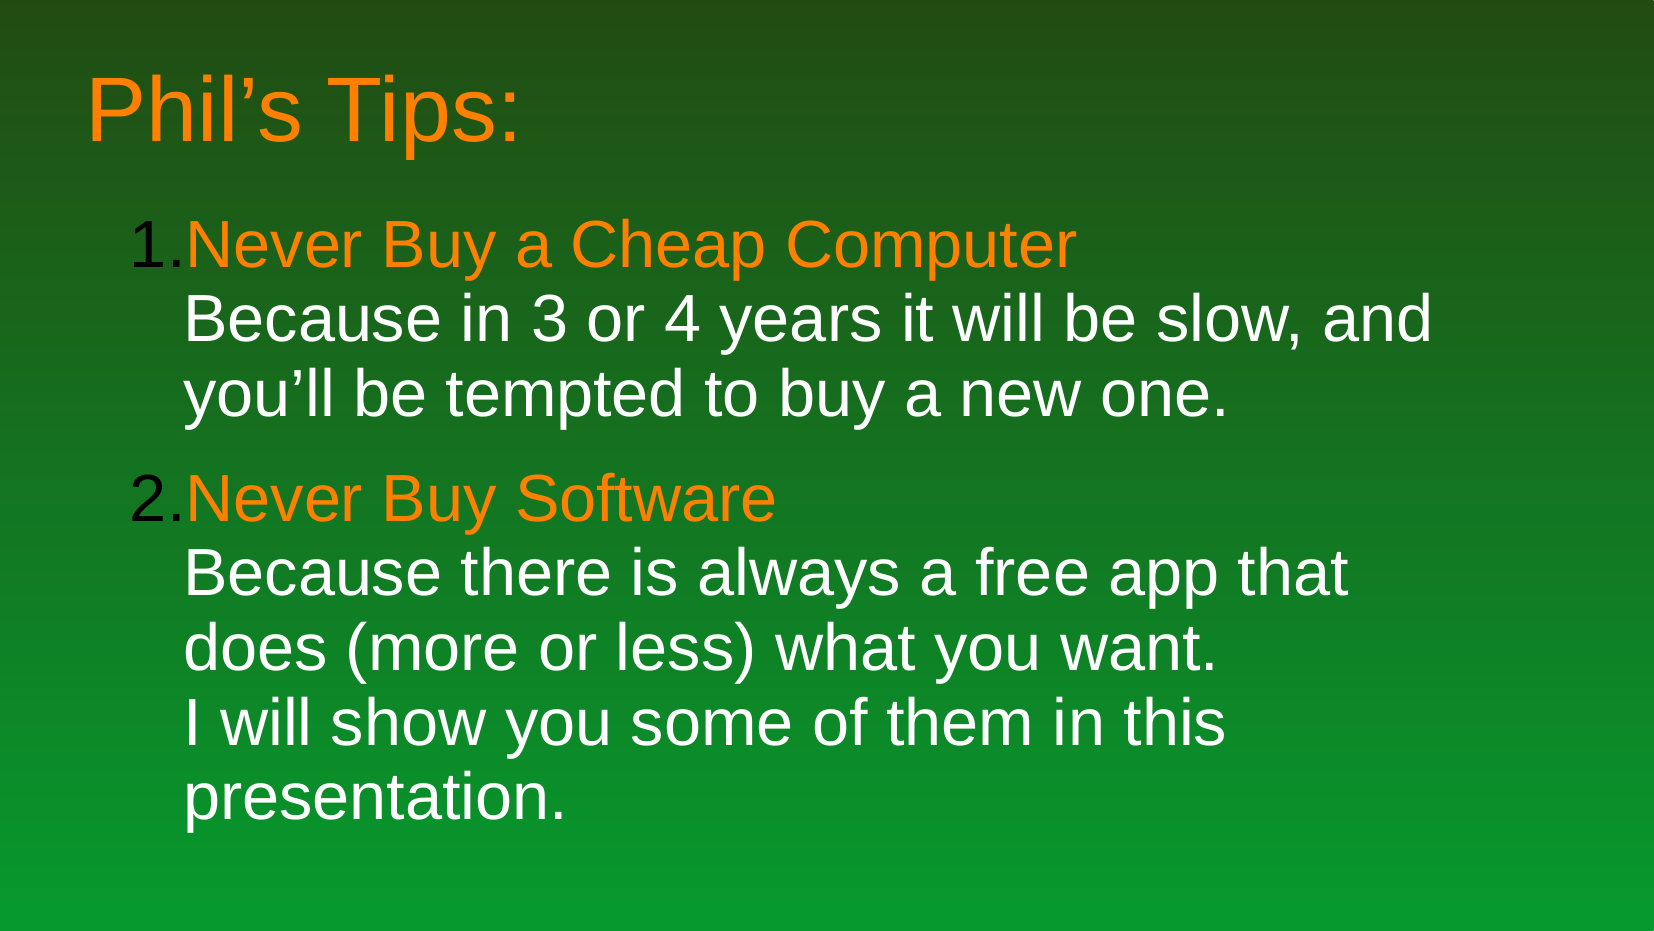

# Phil’s Tips:
Never Buy a Cheap Computer
Because in 3 or 4 years it will be slow, and you’ll be tempted to buy a new one.
Never Buy Software
Because there is always a free app that does (more or less) what you want.
I will show you some of them in this presentation.